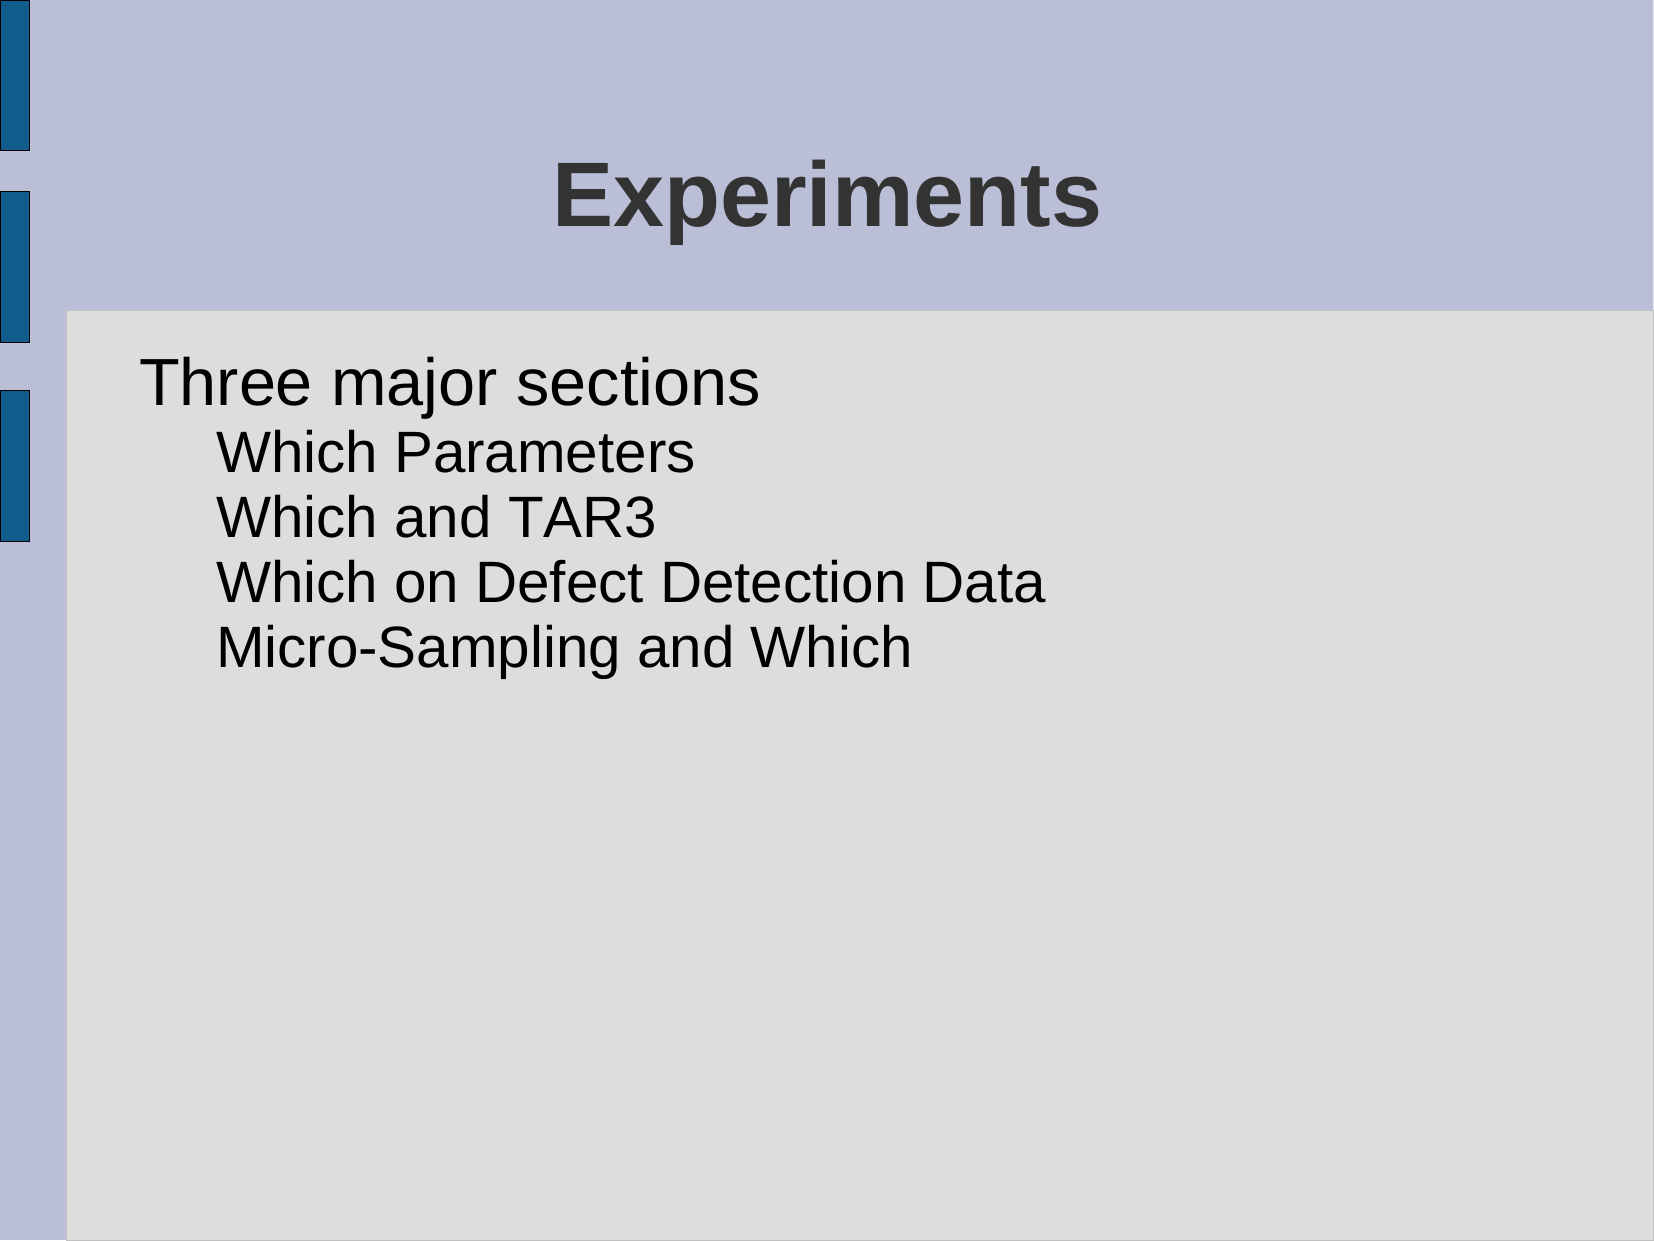

# Experiments
Three major sections
Which Parameters
Which and TAR3
Which on Defect Detection Data
Micro-Sampling and Which